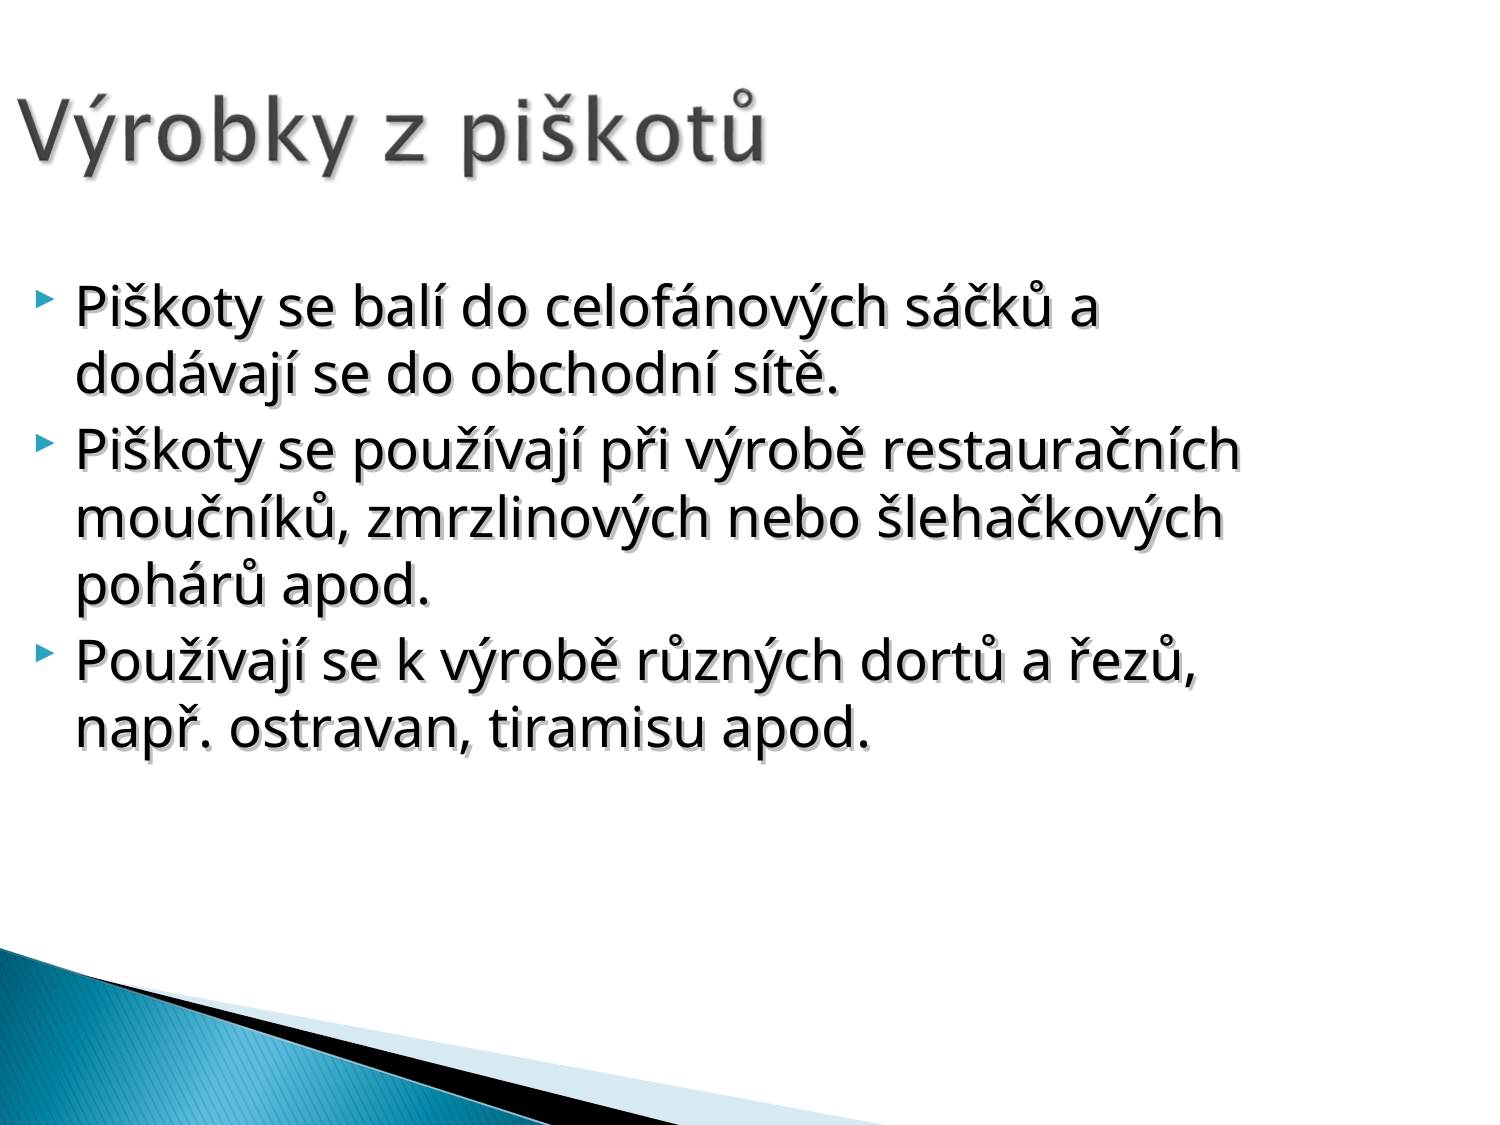

Piškoty se balí do celofánových sáčků a dodávají se do obchodní sítě.
Piškoty se používají při výrobě restauračních moučníků, zmrzlinových nebo šlehačkových pohárů apod.
Používají se k výrobě různých dortů a řezů, např. ostravan, tiramisu apod.